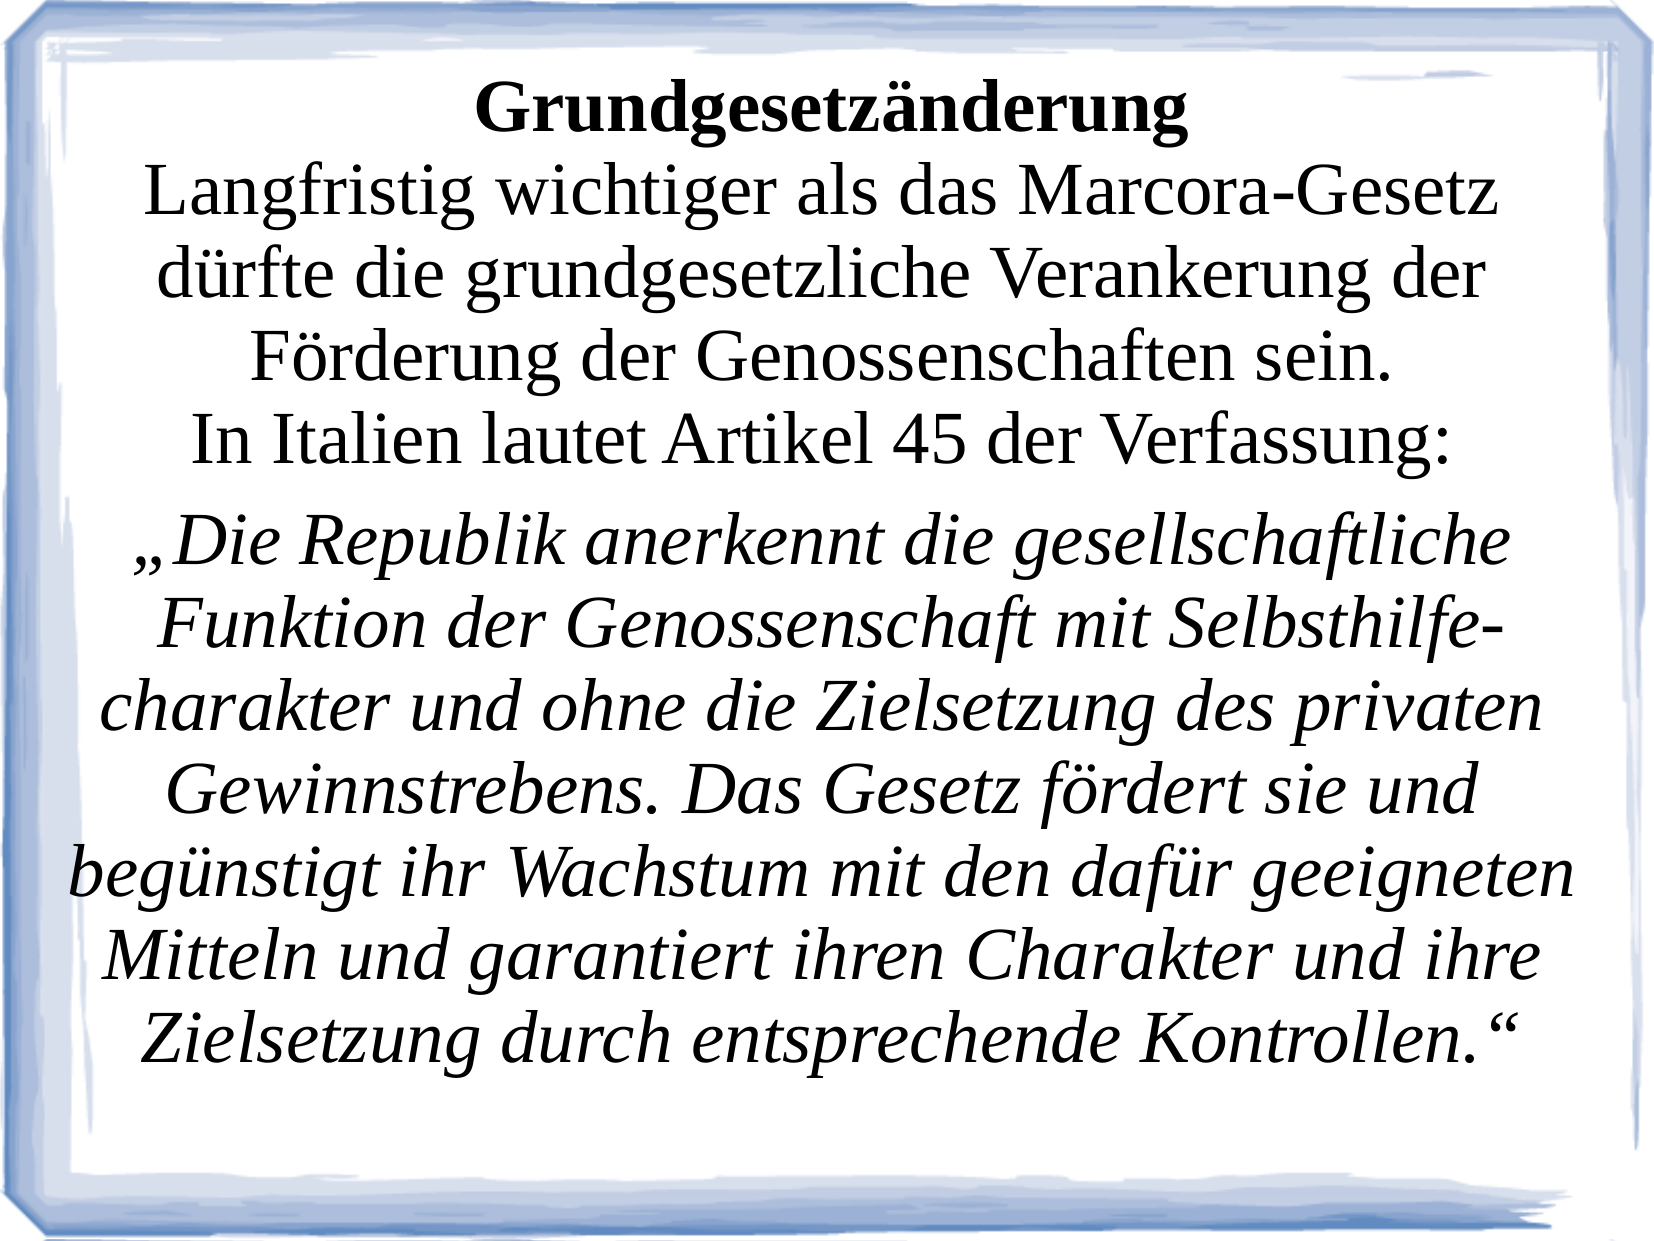

Grundgesetzänderung
Langfristig wichtiger als das Marcora-Gesetz
dürfte die grundgesetzliche Verankerung der
Förderung der Genossenschaften sein.
In Italien lautet Artikel 45 der Verfassung:
„Die Republik anerkennt die gesellschaftliche
Funktion der Genossenschaft mit Selbsthilfe-
charakter und ohne die Zielsetzung des privaten
Gewinnstrebens. Das Gesetz fördert sie und
begünstigt ihr Wachstum mit den dafür geeigneten
Mitteln und garantiert ihren Charakter und ihre
Zielsetzung durch entsprechende Kontrollen.“